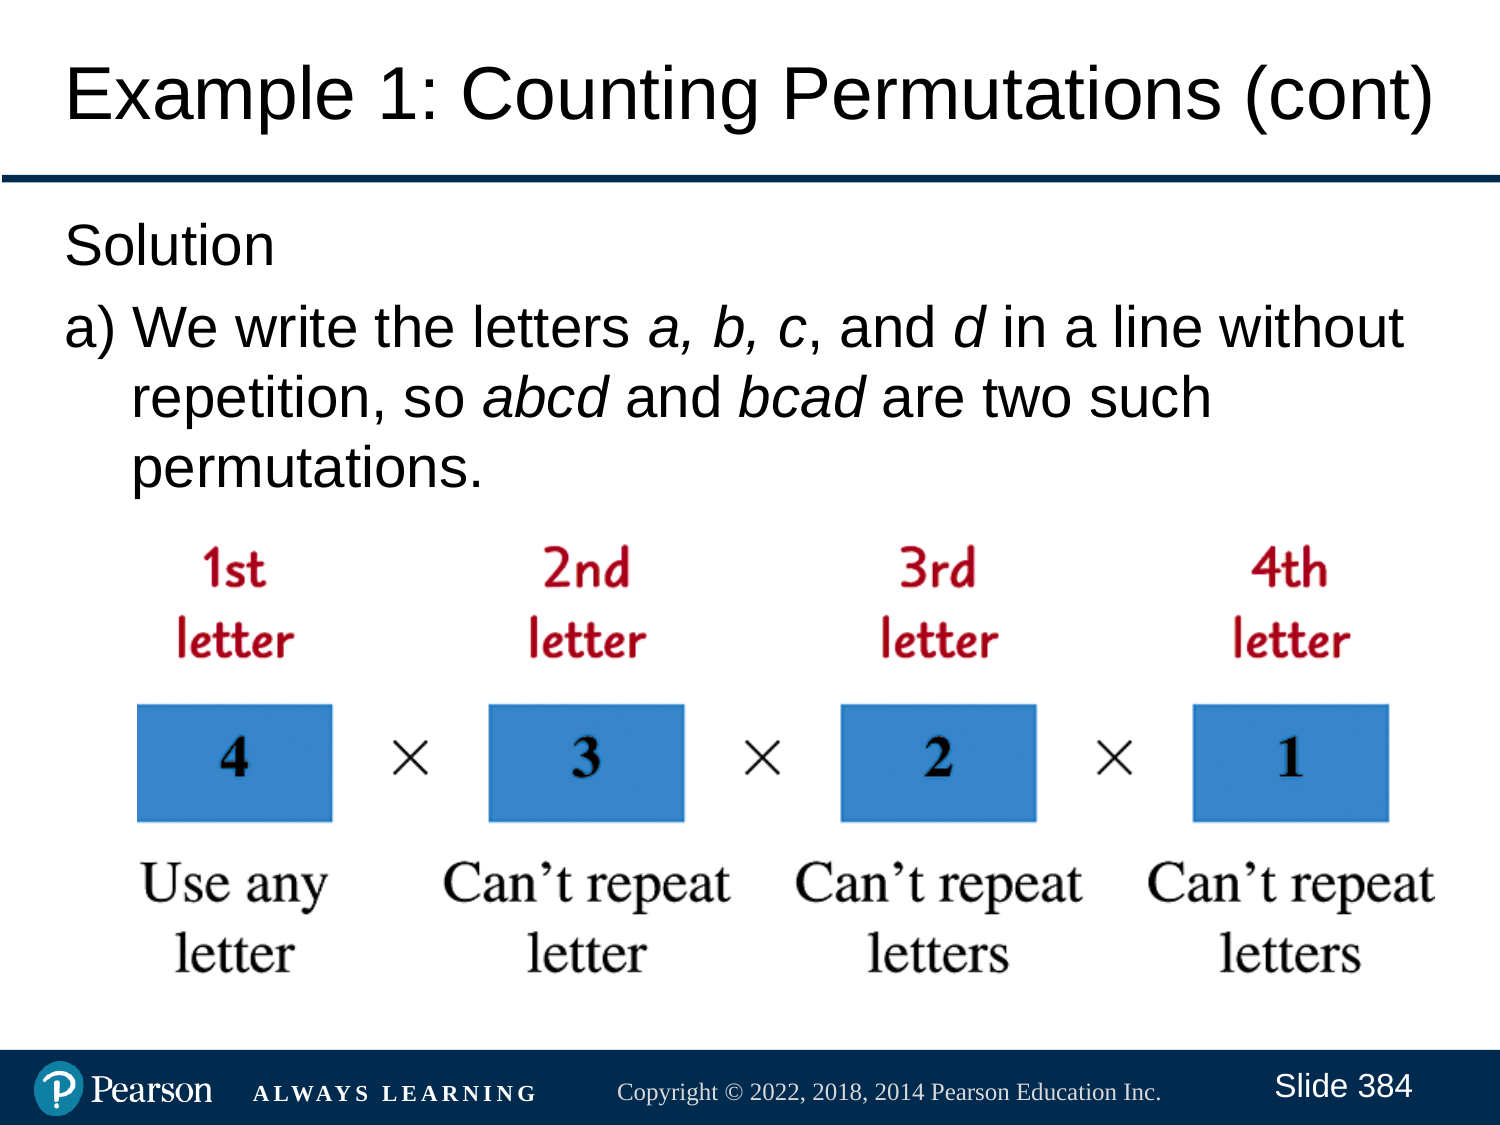

# Example 1: Counting Permutations (cont)
Solution
a) We write the letters a, b, c, and d in a line without repetition, so abcd and bcad are two such permutations.